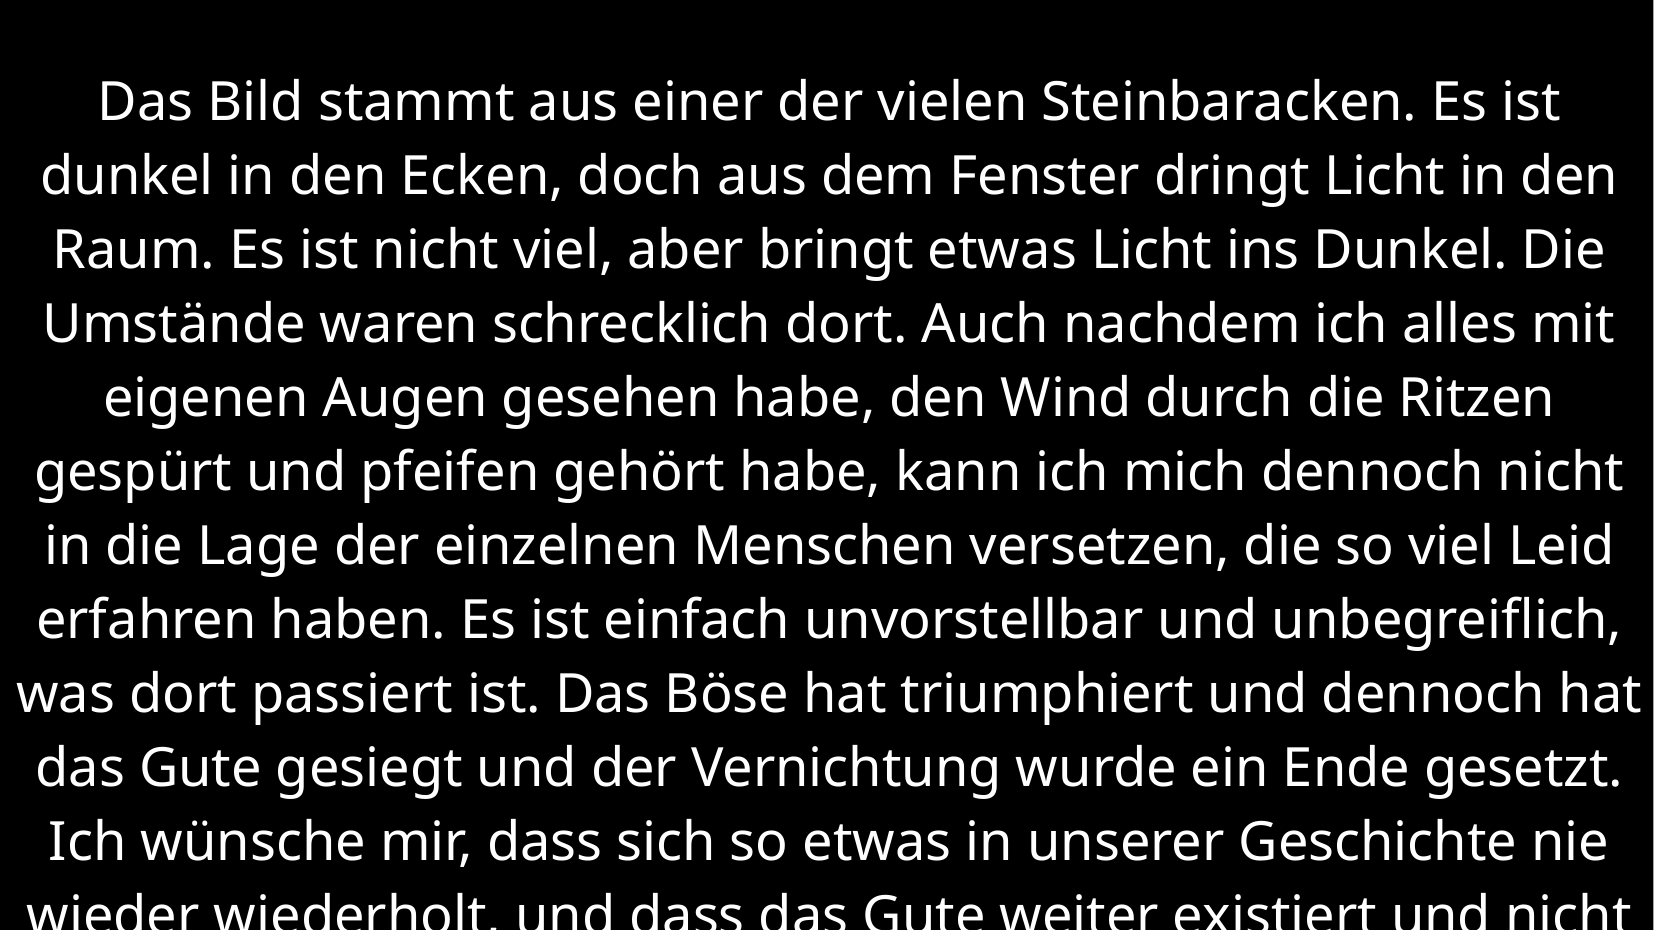

Das Bild stammt aus einer der vielen Steinbaracken. Es ist dunkel in den Ecken, doch aus dem Fenster dringt Licht in den Raum. Es ist nicht viel, aber bringt etwas Licht ins Dunkel. Die Umstände waren schrecklich dort. Auch nachdem ich alles mit eigenen Augen gesehen habe, den Wind durch die Ritzen gespürt und pfeifen gehört habe, kann ich mich dennoch nicht in die Lage der einzelnen Menschen versetzen, die so viel Leid erfahren haben. Es ist einfach unvorstellbar und unbegreiflich, was dort passiert ist. Das Böse hat triumphiert und dennoch hat das Gute gesiegt und der Vernichtung wurde ein Ende gesetzt. Ich wünsche mir, dass sich so etwas in unserer Geschichte nie wieder wiederholt, und dass das Gute weiter existiert und nicht verschwindet.